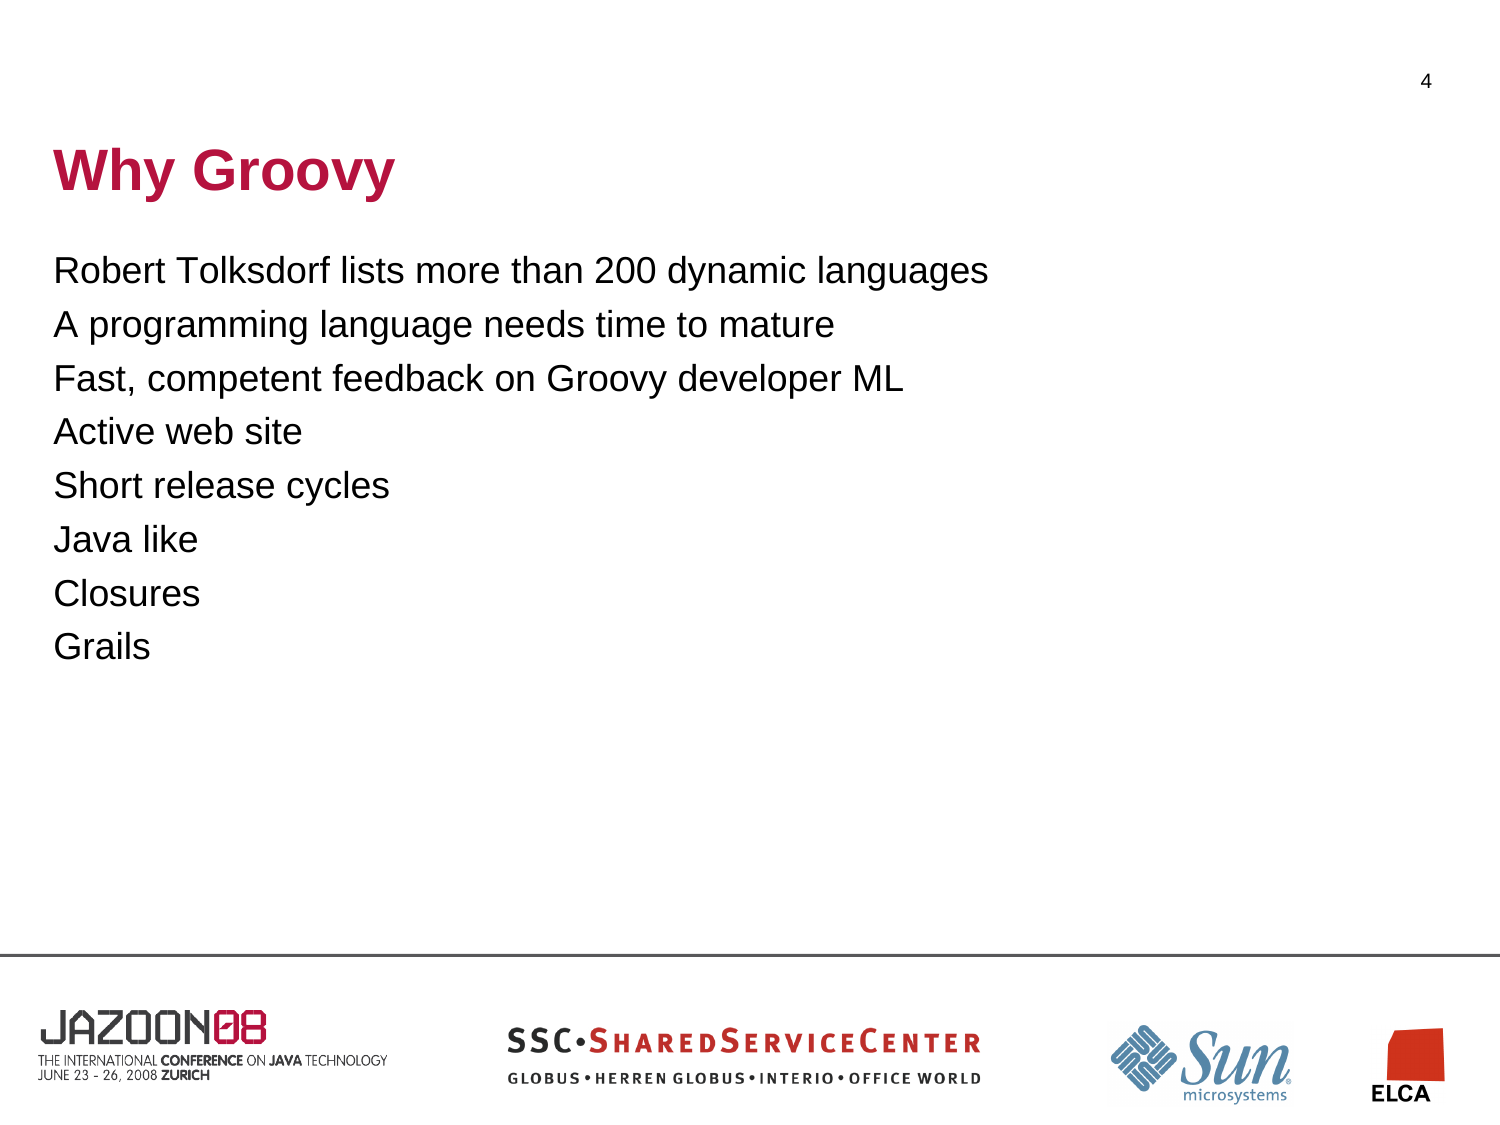

4
# Why Groovy
Robert Tolksdorf lists more than 200 dynamic languages
A programming language needs time to mature
Fast, competent feedback on Groovy developer ML
Active web site
Short release cycles
Java like
Closures
Grails